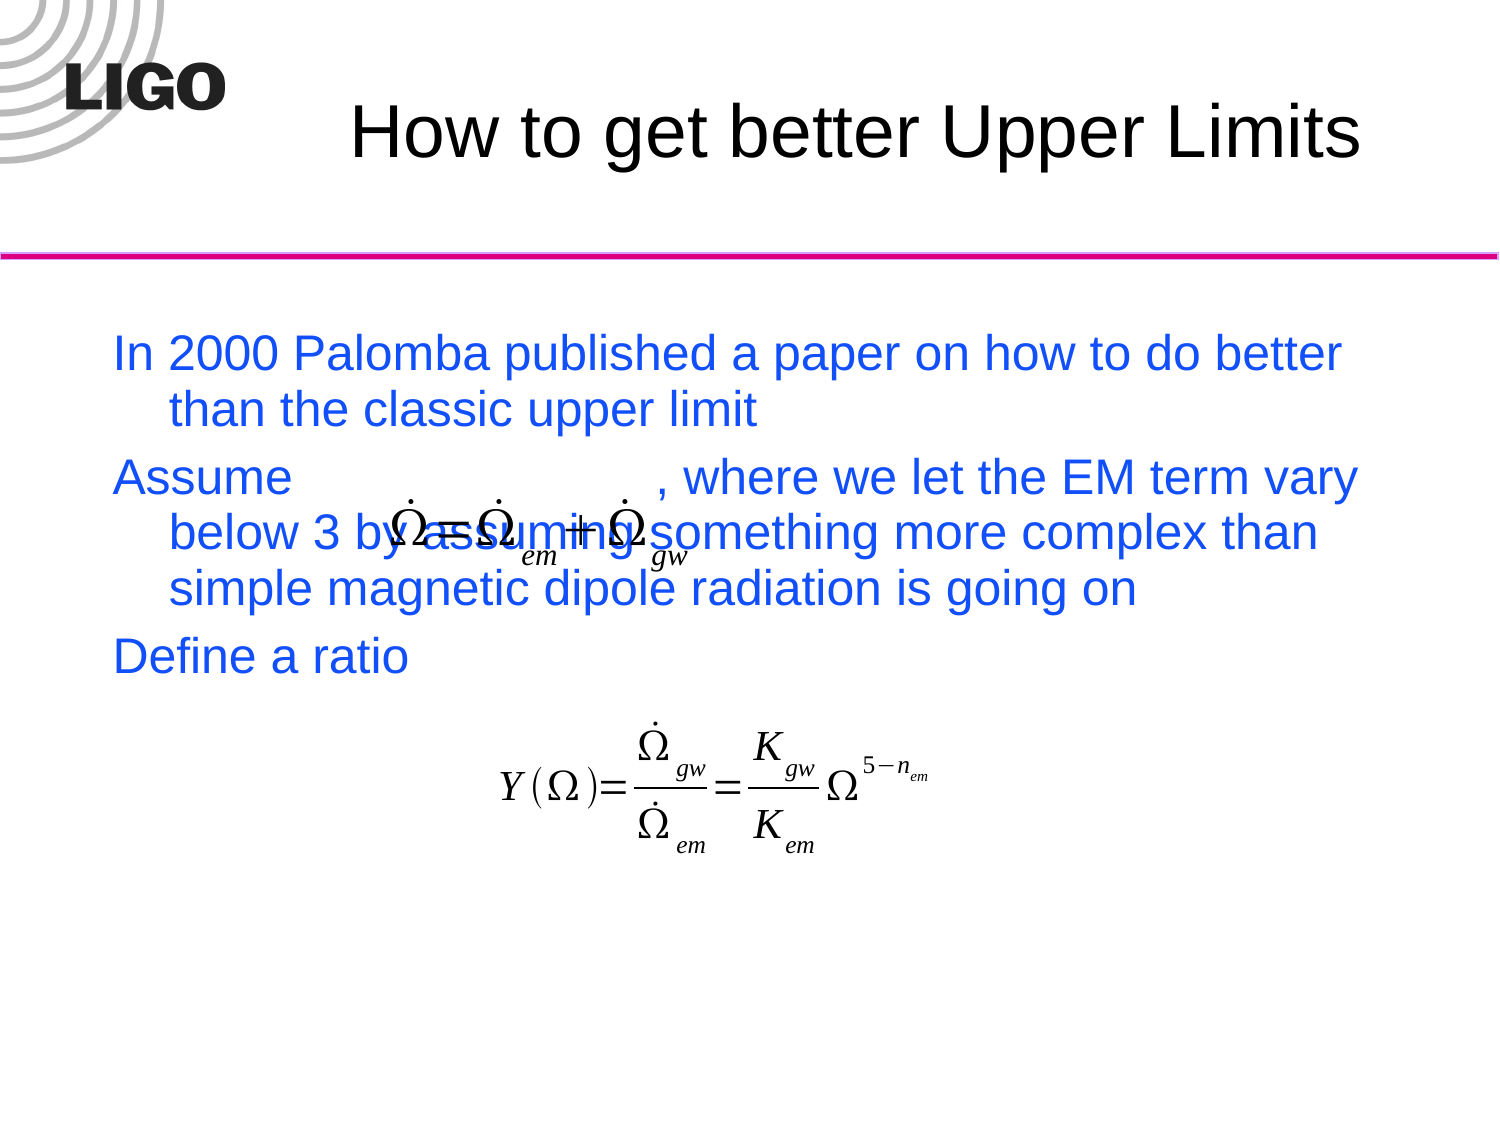

# How to get better Upper Limits
In 2000 Palomba published a paper on how to do better than the classic upper limit
Assume , where we let the EM term vary below 3 by assuming something more complex than simple magnetic dipole radiation is going on
Define a ratio